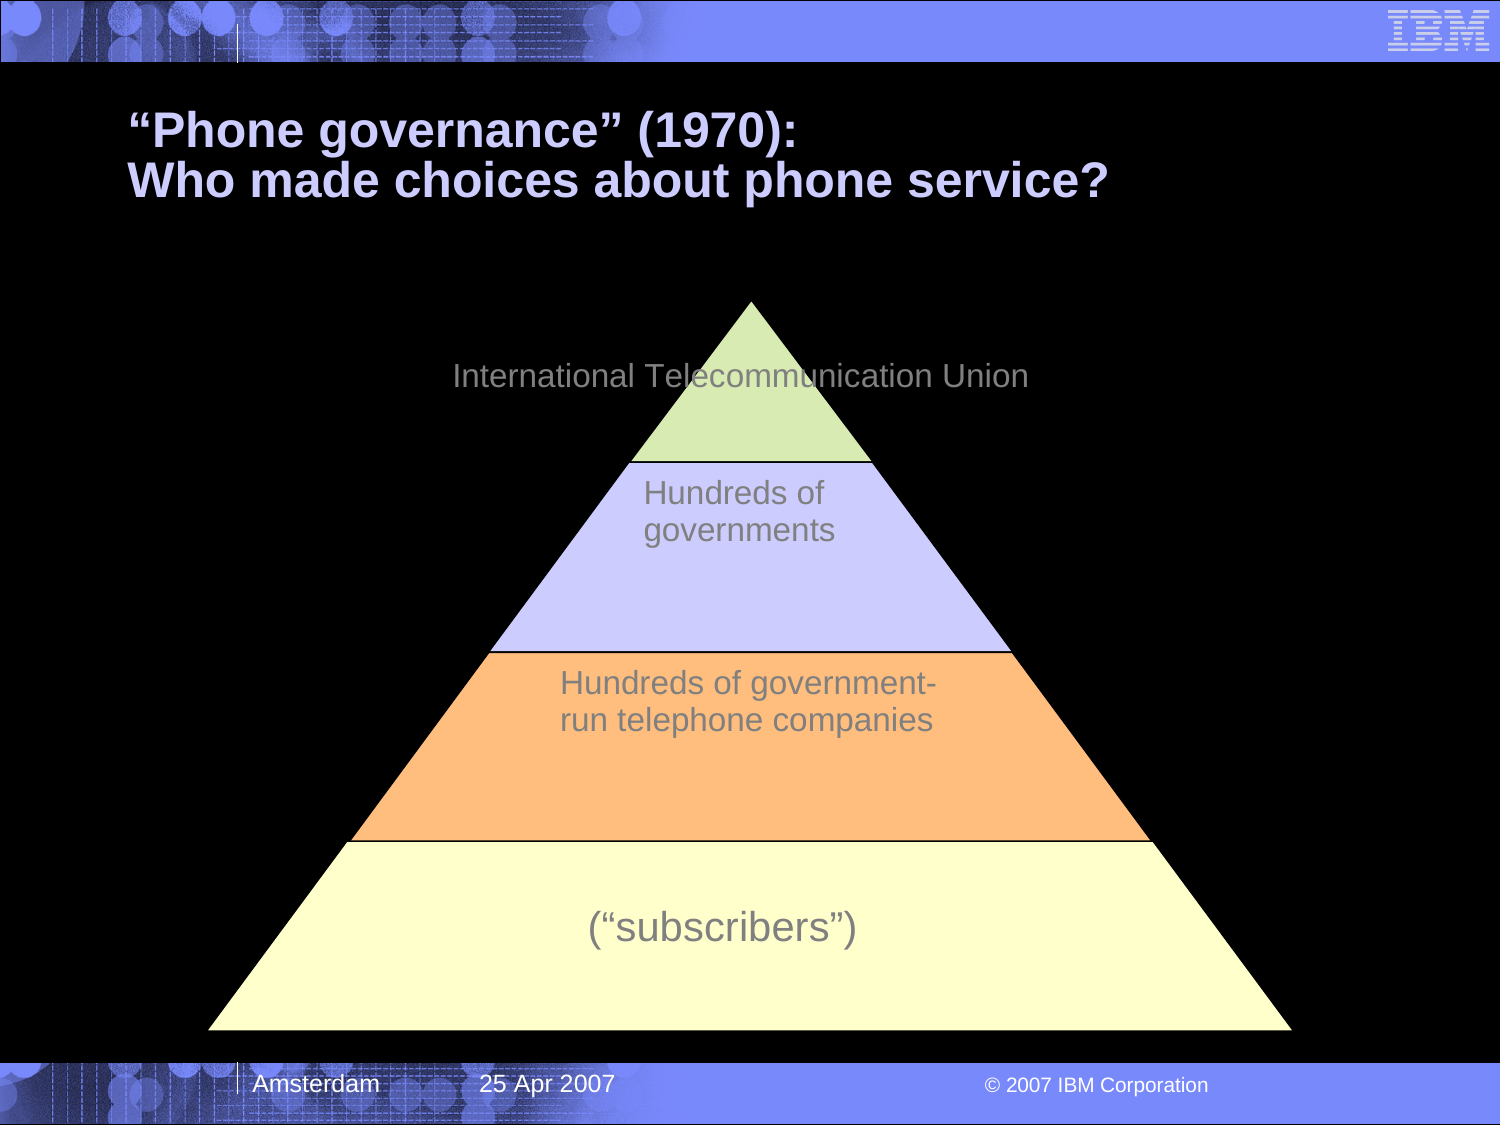

# “Phone governance” (1970): Who made choices about phone service?
Hundreds of governments
Hundreds of government-run telephone companies
International Telecommunication Union
(“subscribers”)